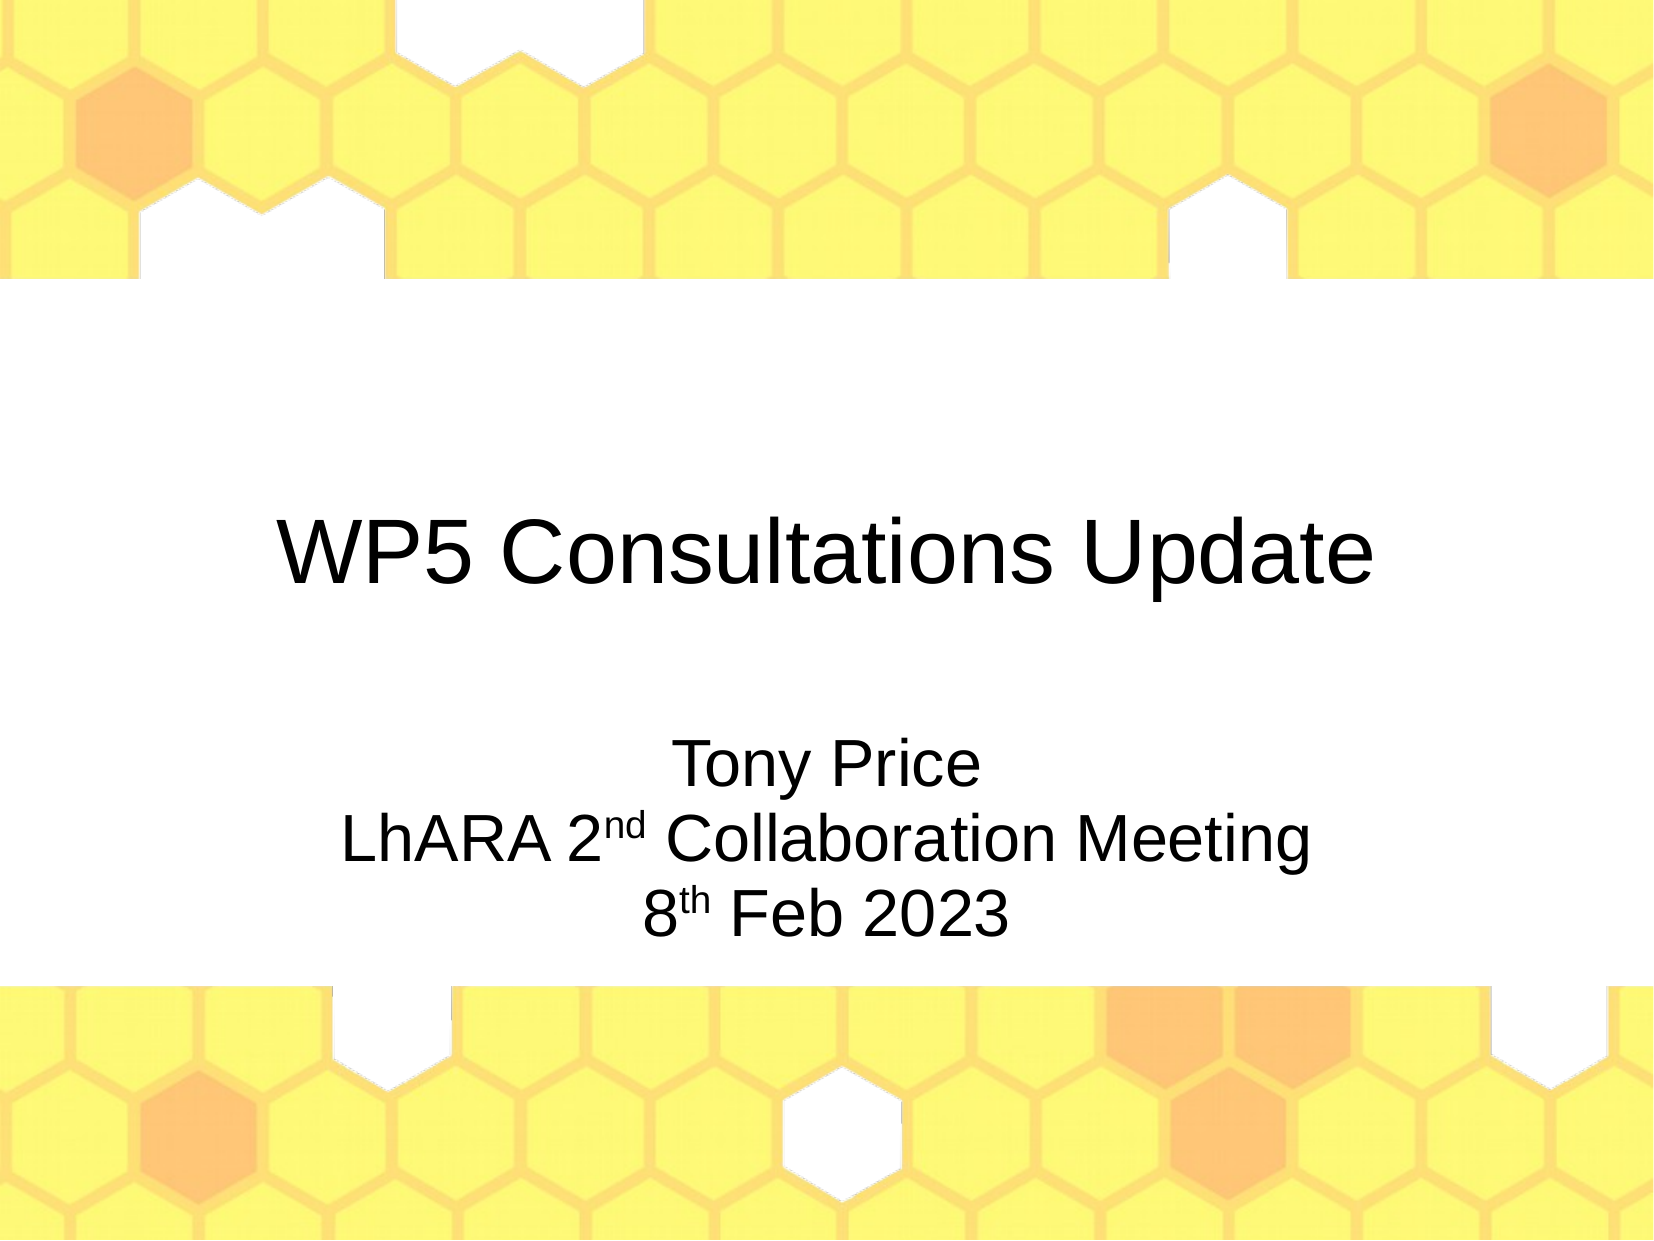

# WP5 Consultations Update
Tony Price
LhARA 2nd Collaboration Meeting
8th Feb 2023